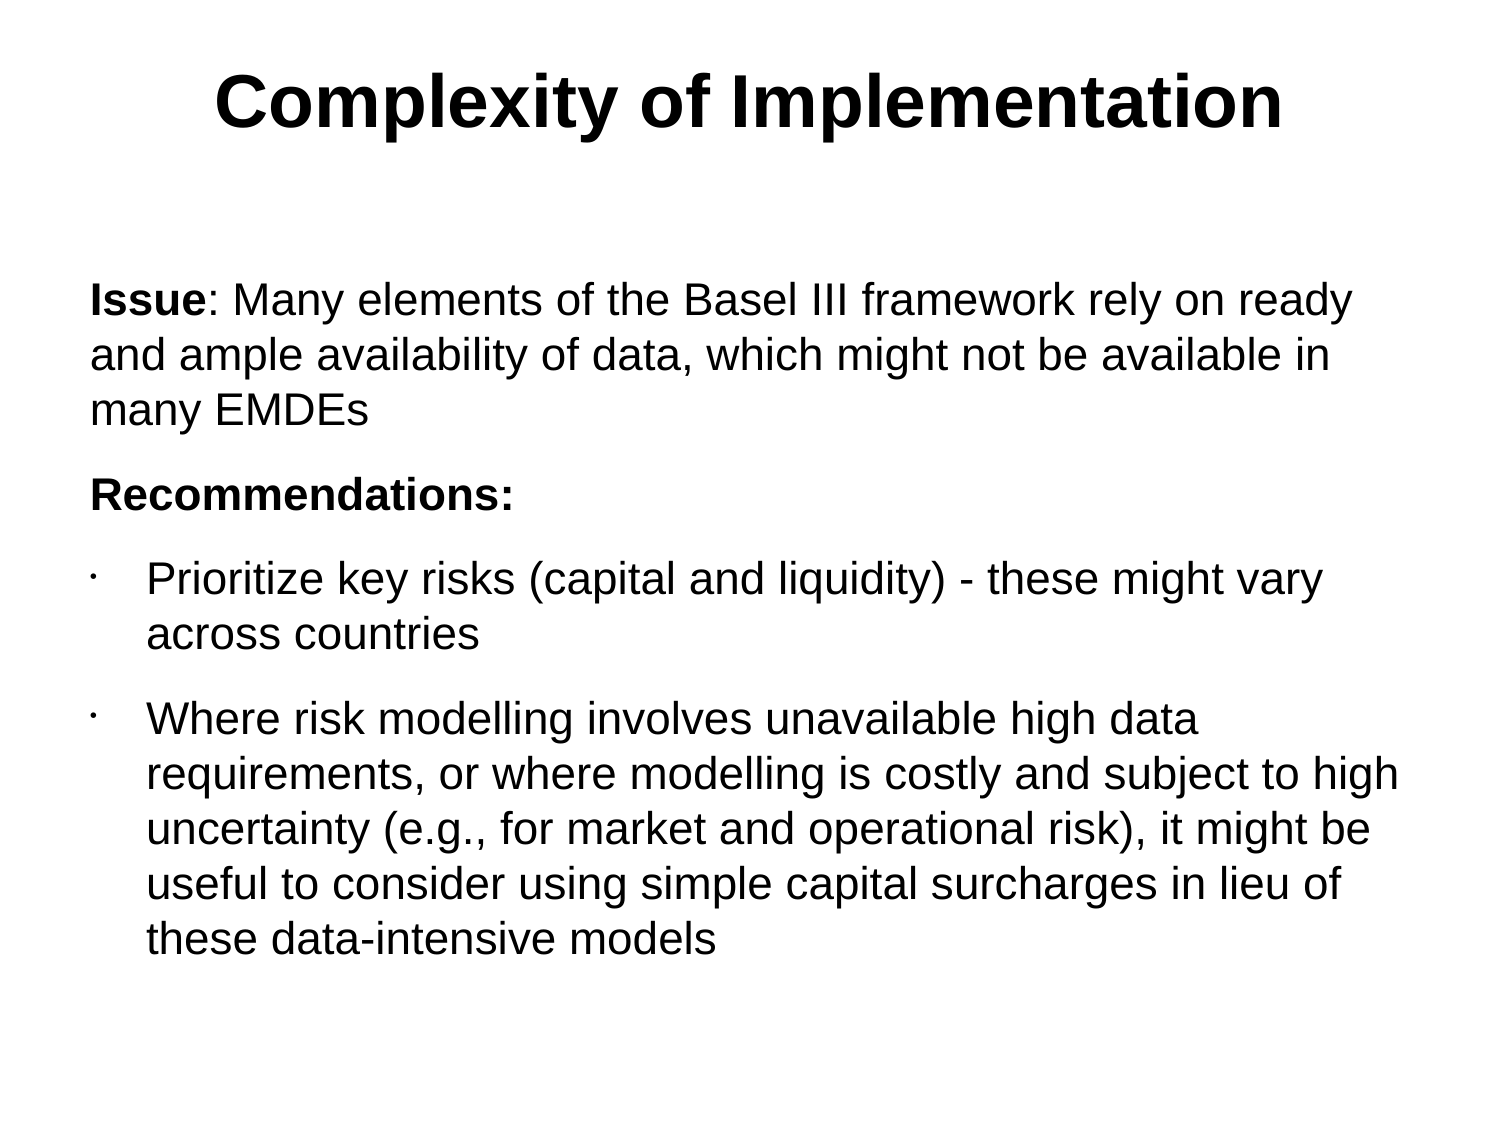

# Complexity of Implementation
Issue: Many elements of the Basel III framework rely on ready and ample availability of data, which might not be available in many EMDEs
Recommendations:
Prioritize key risks (capital and liquidity) - these might vary across countries
Where risk modelling involves unavailable high data requirements, or where modelling is costly and subject to high uncertainty (e.g., for market and operational risk), it might be useful to consider using simple capital surcharges in lieu of these data-intensive models